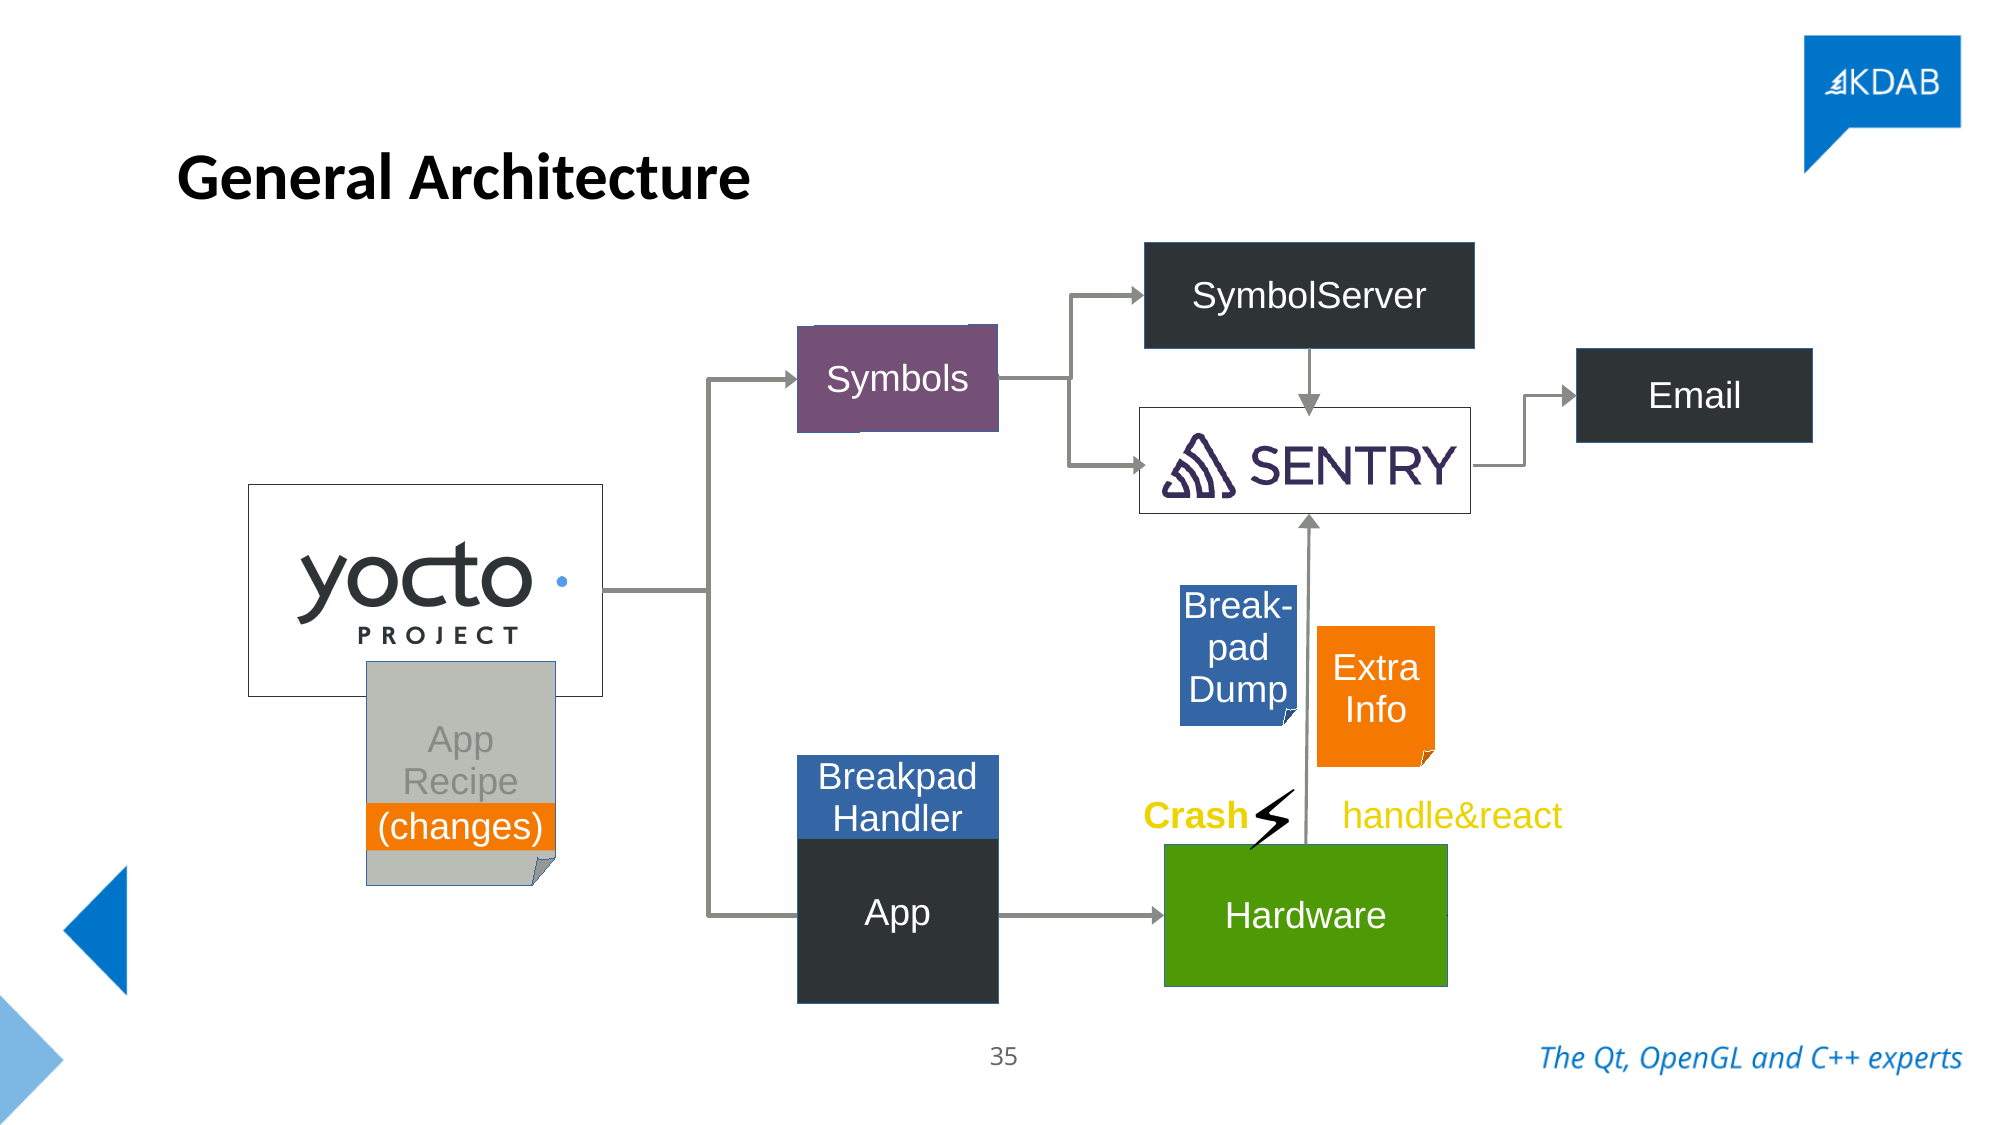

# General Architecture
SymbolServer
Symbols
Email
Yocto
Break-
pad
Dump
Extra
Info
App
Recipe
Breakpad
Handler
⚡
Crash
 handle&react
(changes)
App
Hardware